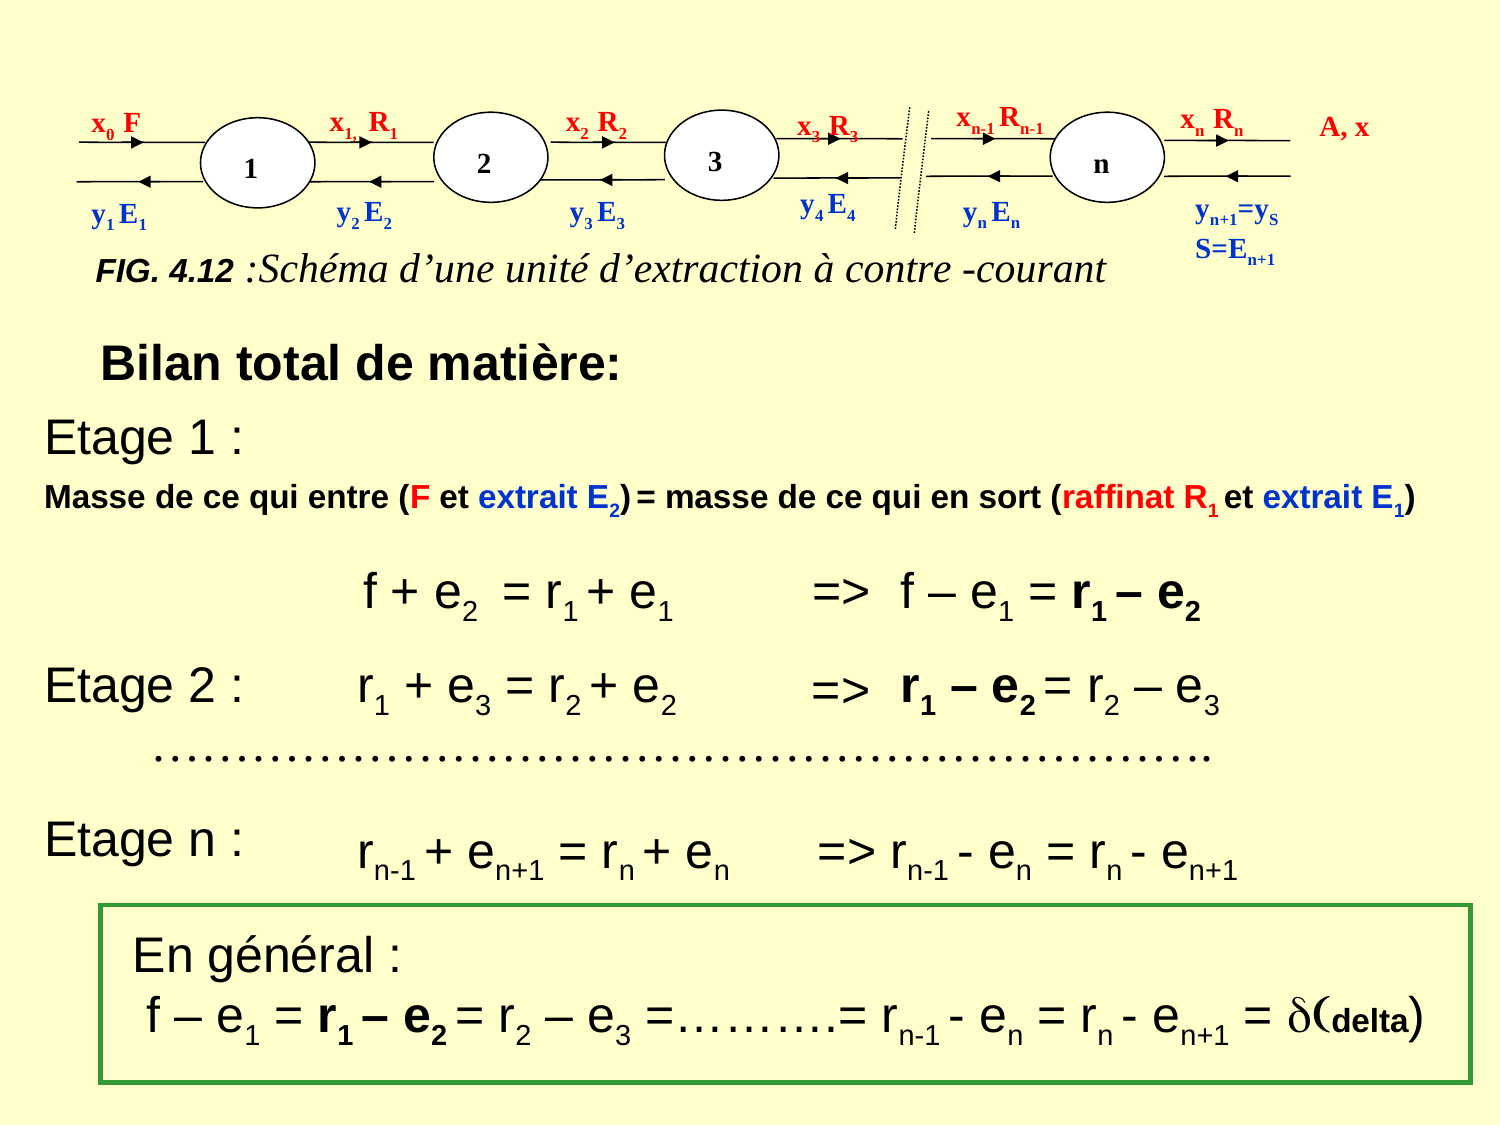

xn-1 Rn-1
yn En
xn Rn
x1, R1
x2 R2
y3 E3
x0 F
x3 R3
y4 E4
A, x
3
2
n
1
yn+1=yS
S=En+1
y2 E2
y1 E1
FIG. 4.12 :Schéma d’une unité d’extraction à contre -courant
Bilan total de matière:
Etage 1 :
Masse de ce qui entre (F et extrait E2) = masse de ce qui en sort (raffinat R1 et extrait E1)
f + e2 = r1 + e1
=>
f – e1 = r1 – e2
Etage 2 :
r1 + e3 = r2 + e2
r1 – e2 = r2 – e3
=>
……………………………………………………….
Etage n :
rn-1 + en+1 = rn + en
=> rn-1 - en = rn - en+1
En général :
 f – e1 = r1 – e2 = r2 – e3 =……….= rn-1 - en = rn - en+1 = delta)